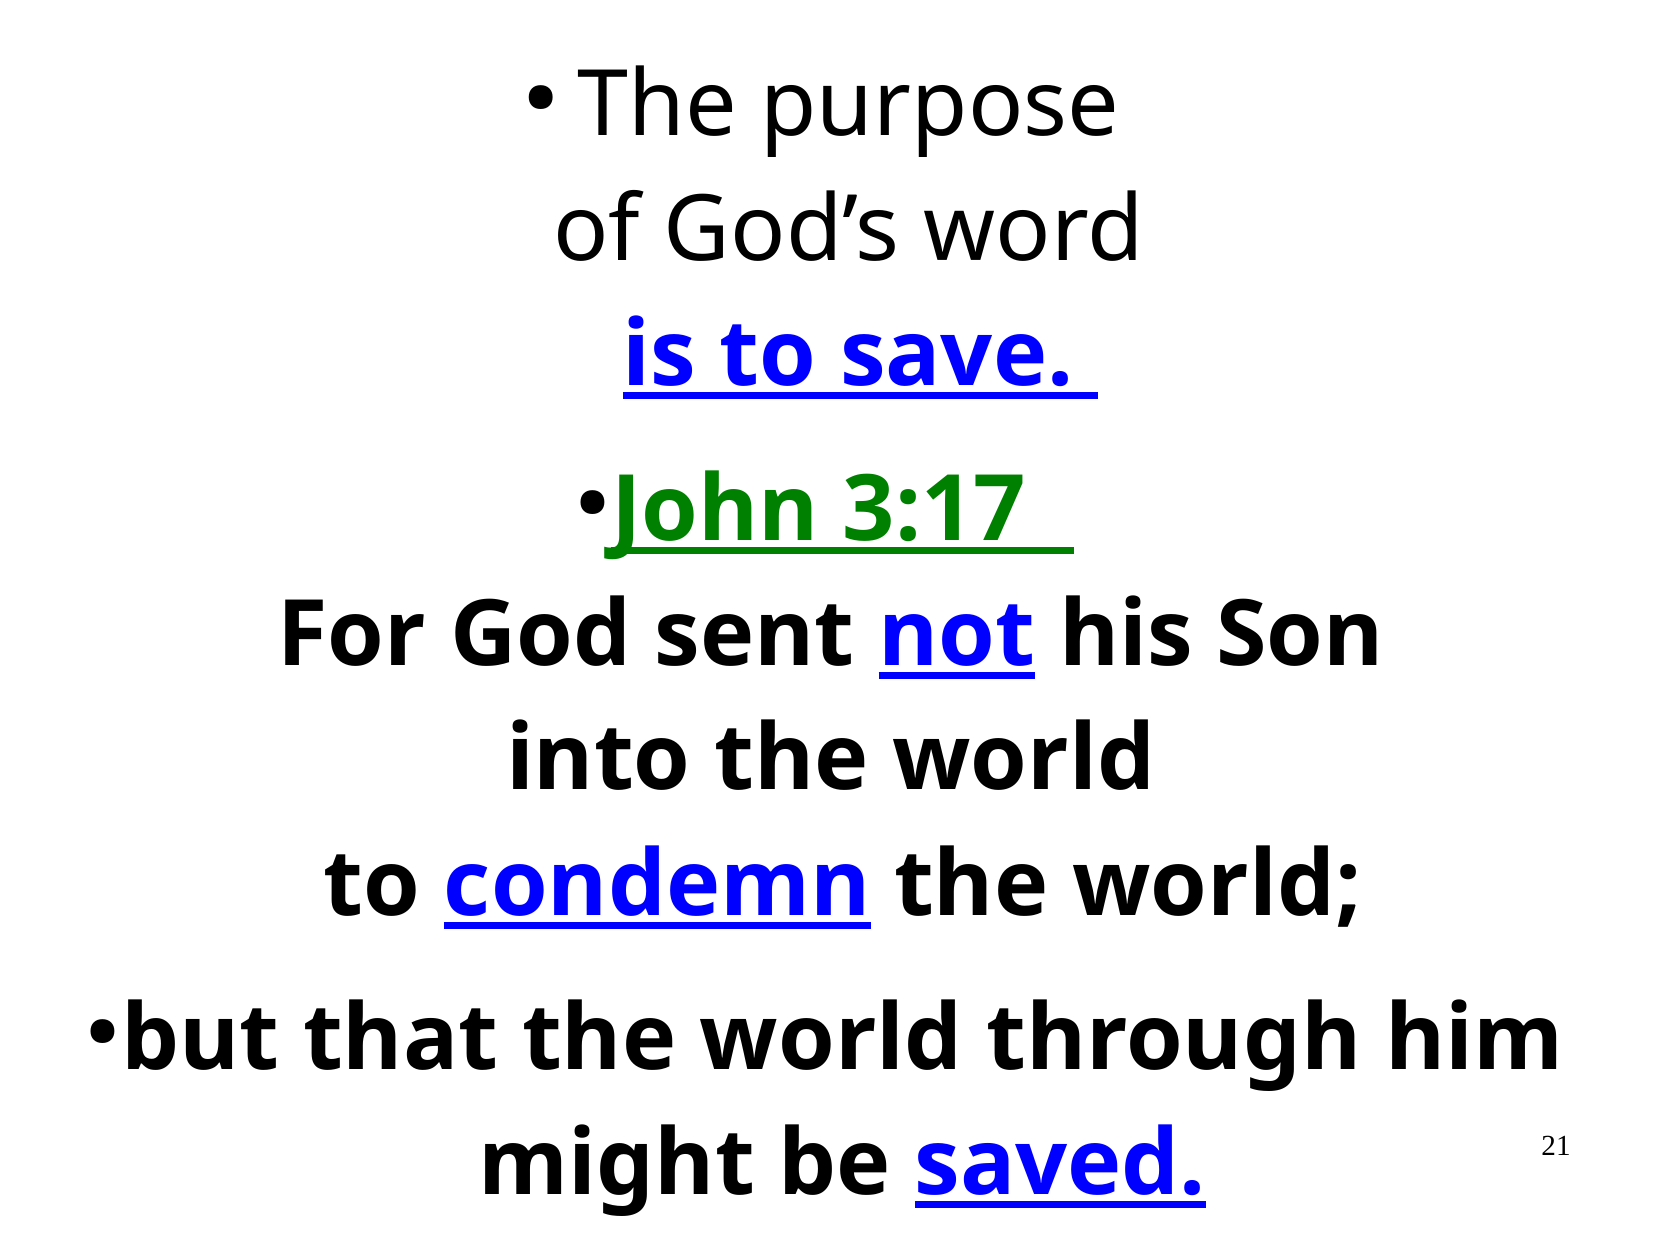

# The purpose of God’s word is to save.
John 3:17 
For God sent not his Son
into the world
to condemn the world;
but that the world through him might be saved.
21